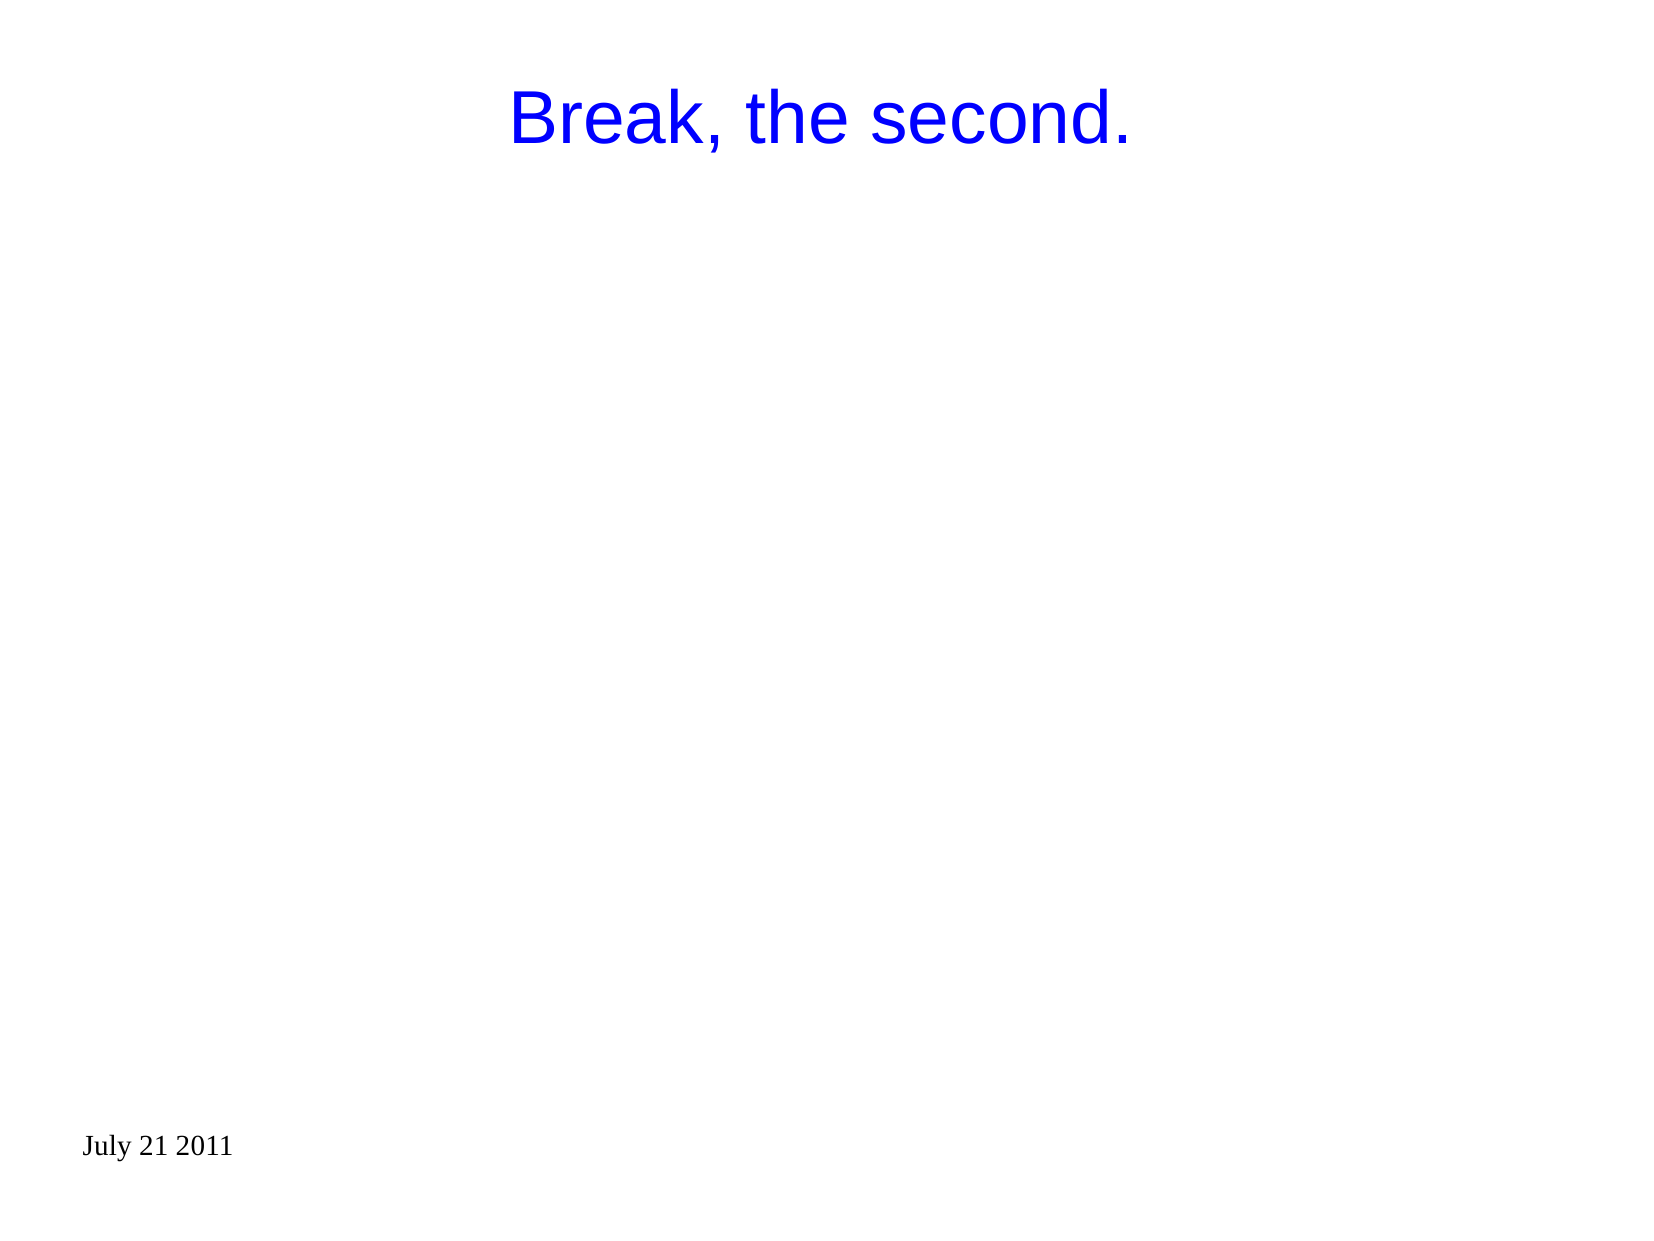

# Break, the second.
July 21 2011